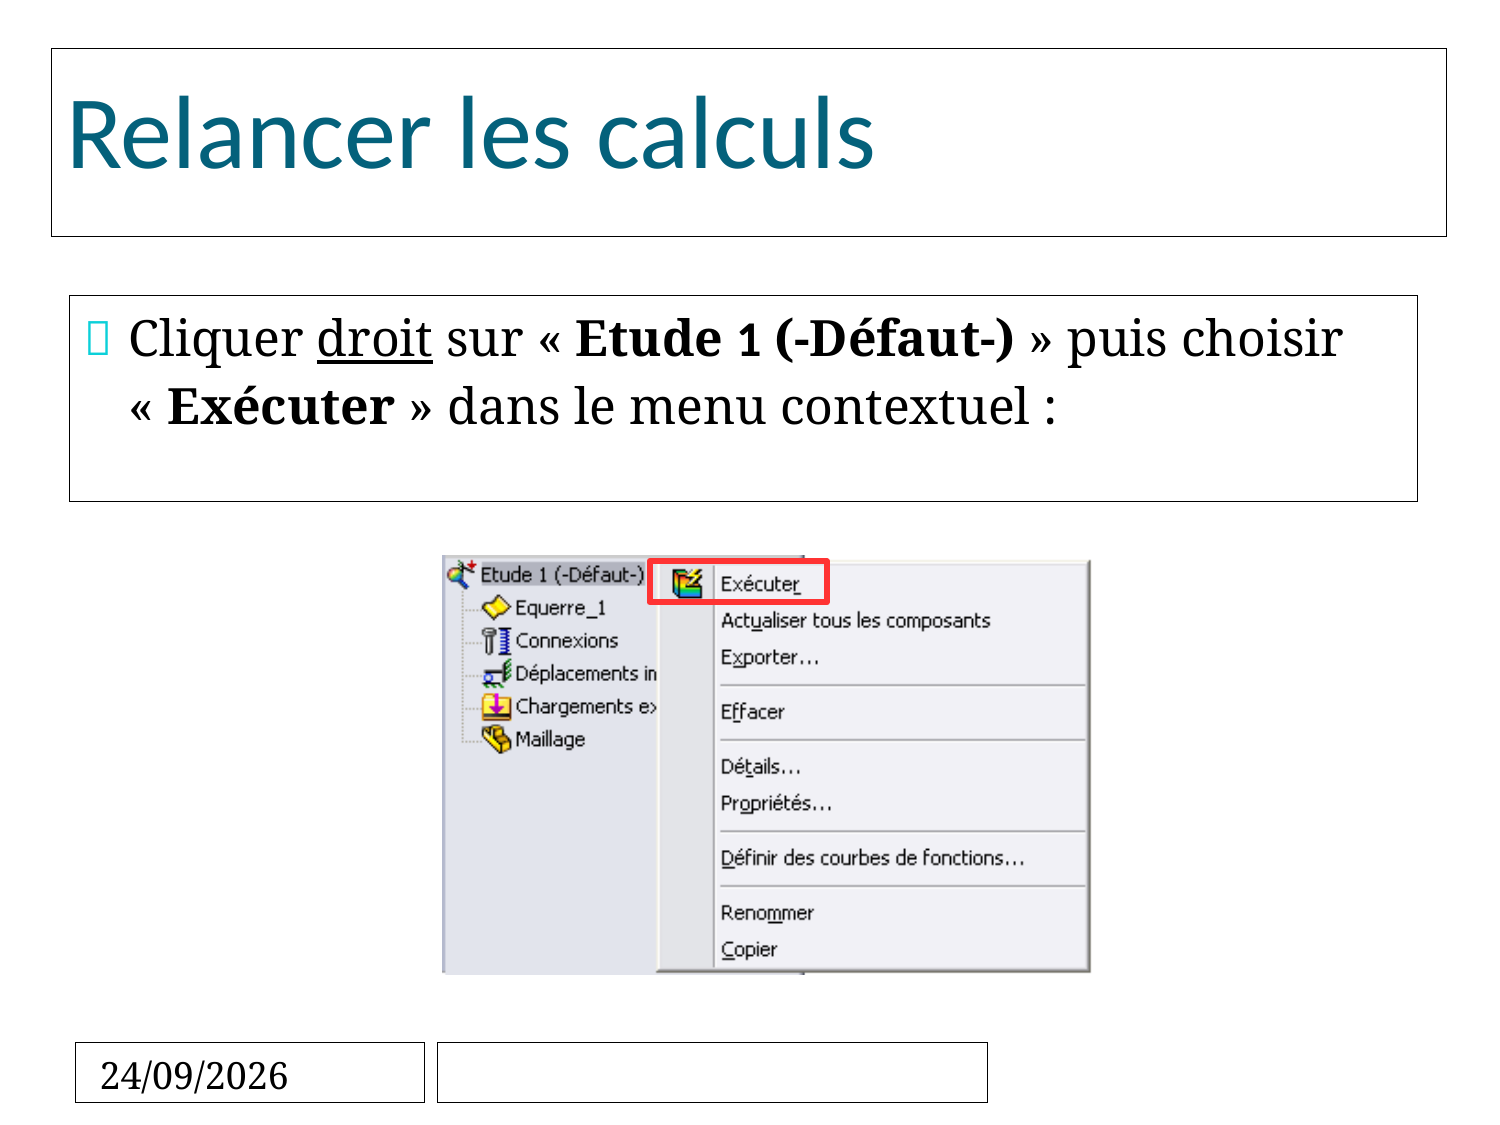

# Relancer les calculs
Cliquer droit sur « Etude 1 (-Défaut-) » puis choisir « Exécuter » dans le menu contextuel :